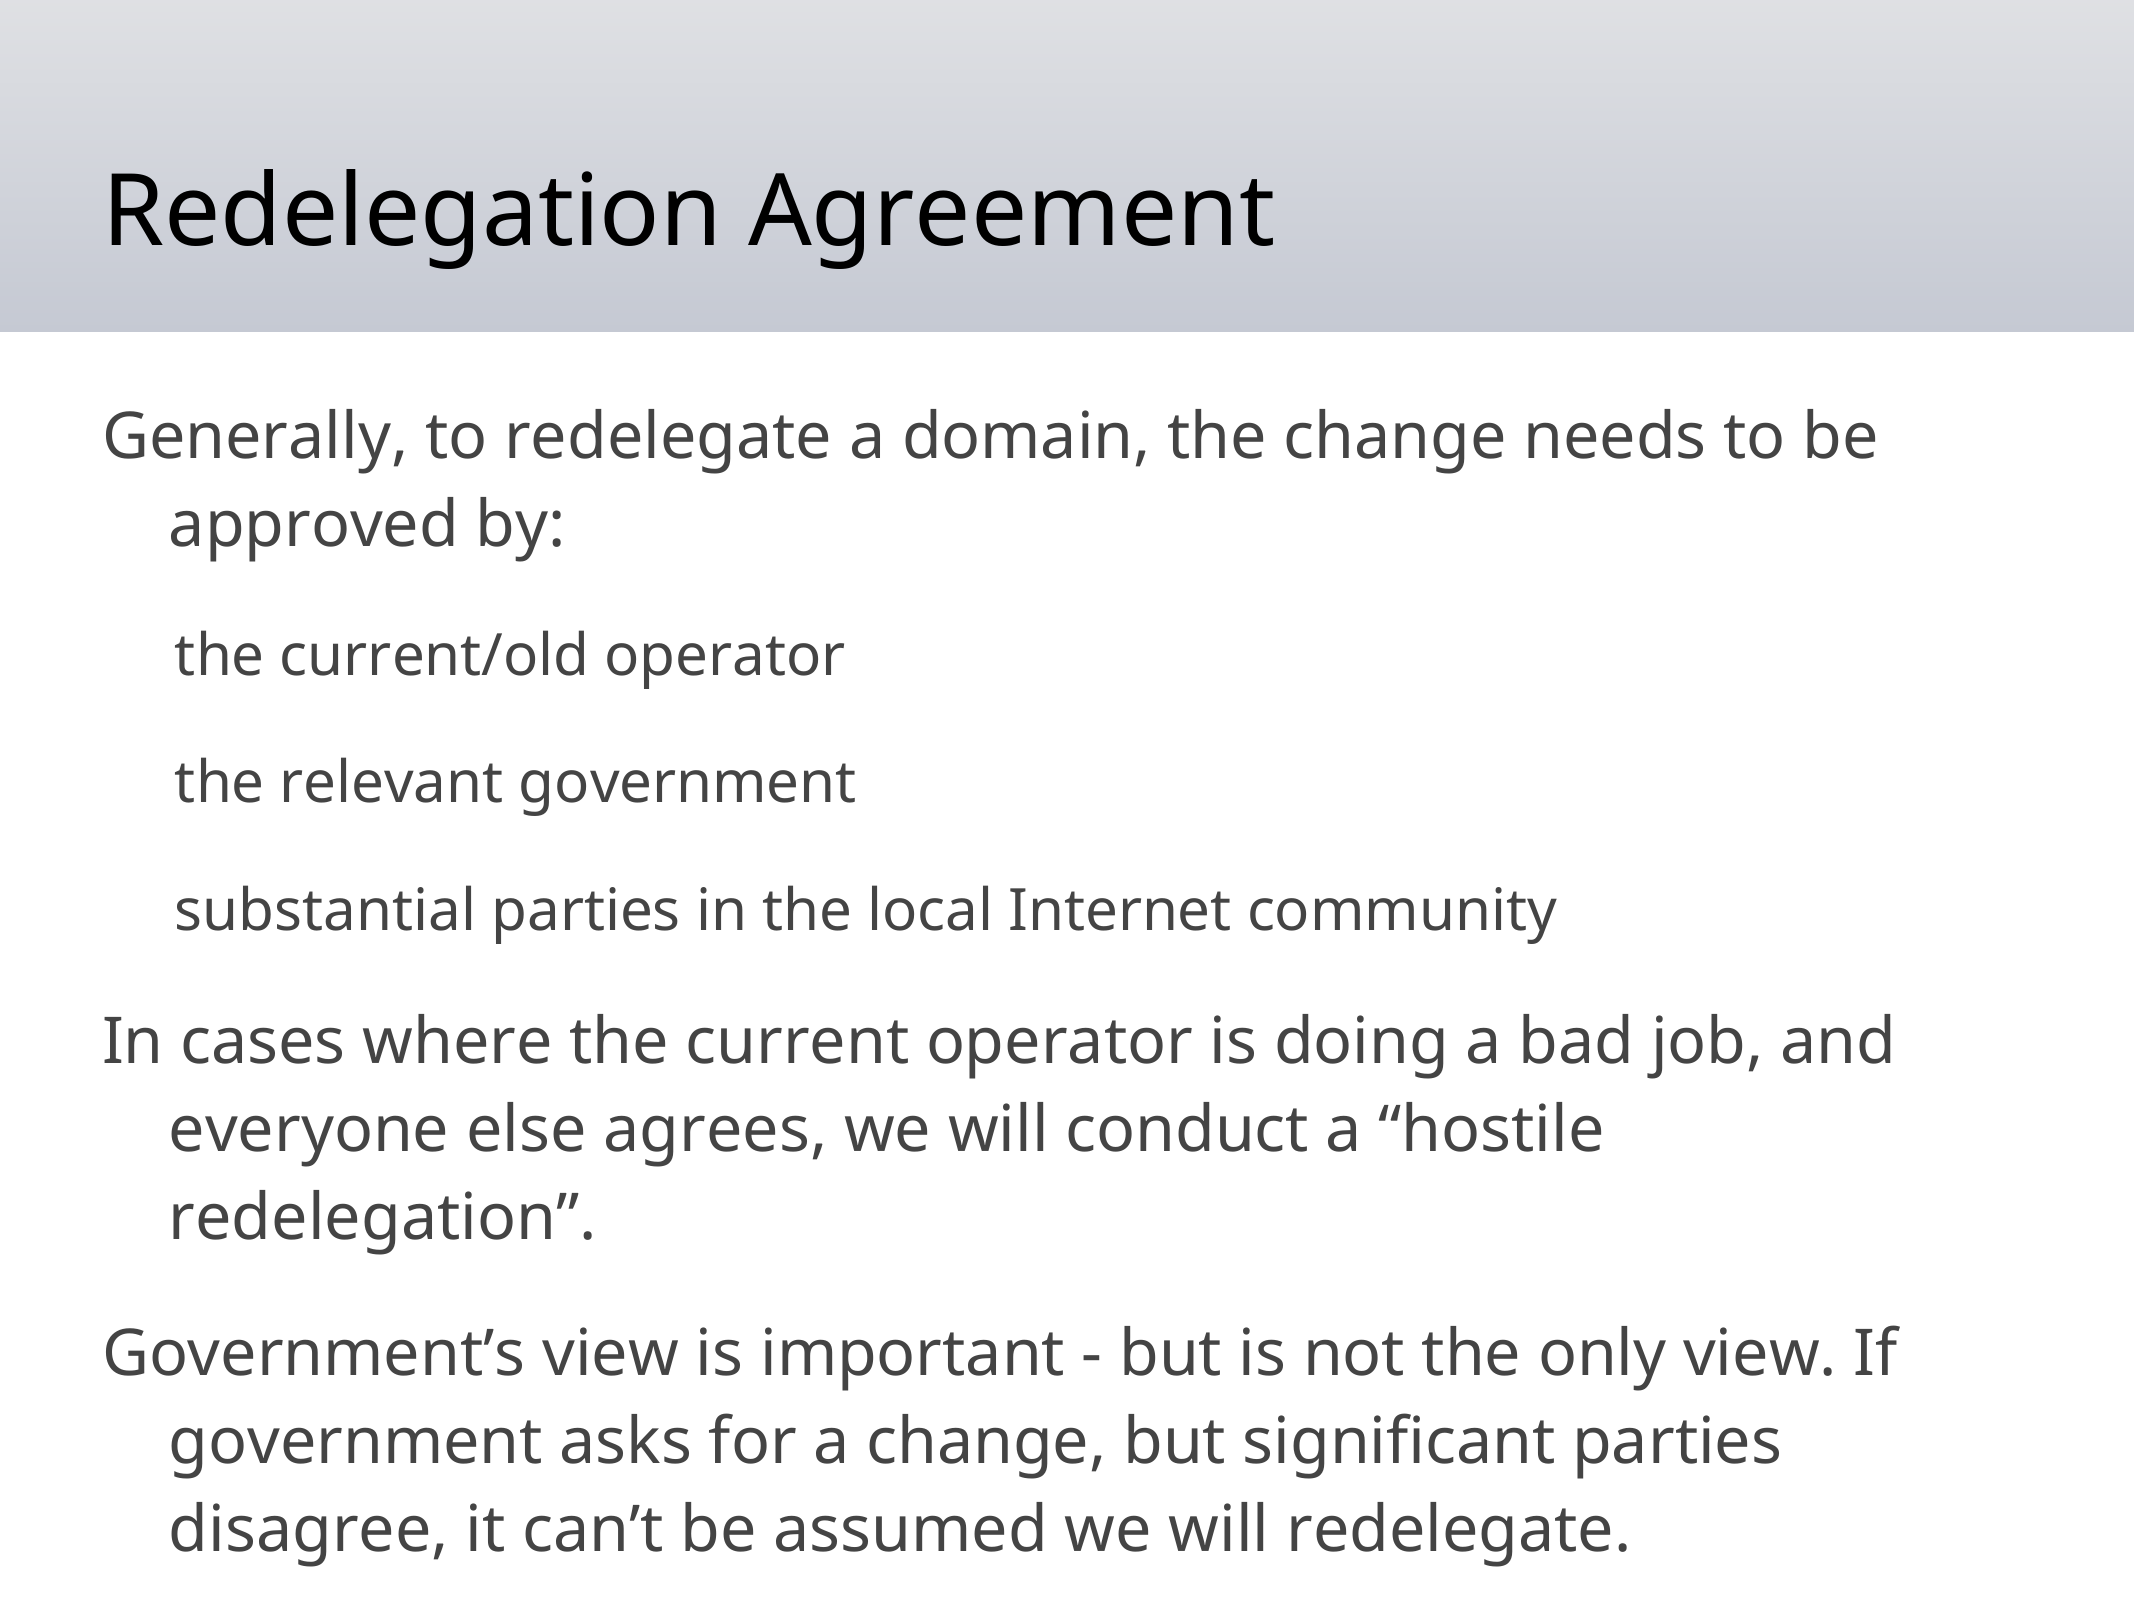

# Redelegation Agreement
Generally, to redelegate a domain, the change needs to be approved by:
the current/old operator
the relevant government
substantial parties in the local Internet community
In cases where the current operator is doing a bad job, and everyone else agrees, we will conduct a “hostile redelegation”.
Government’s view is important - but is not the only view. If government asks for a change, but significant parties disagree, it can’t be assumed we will redelegate.